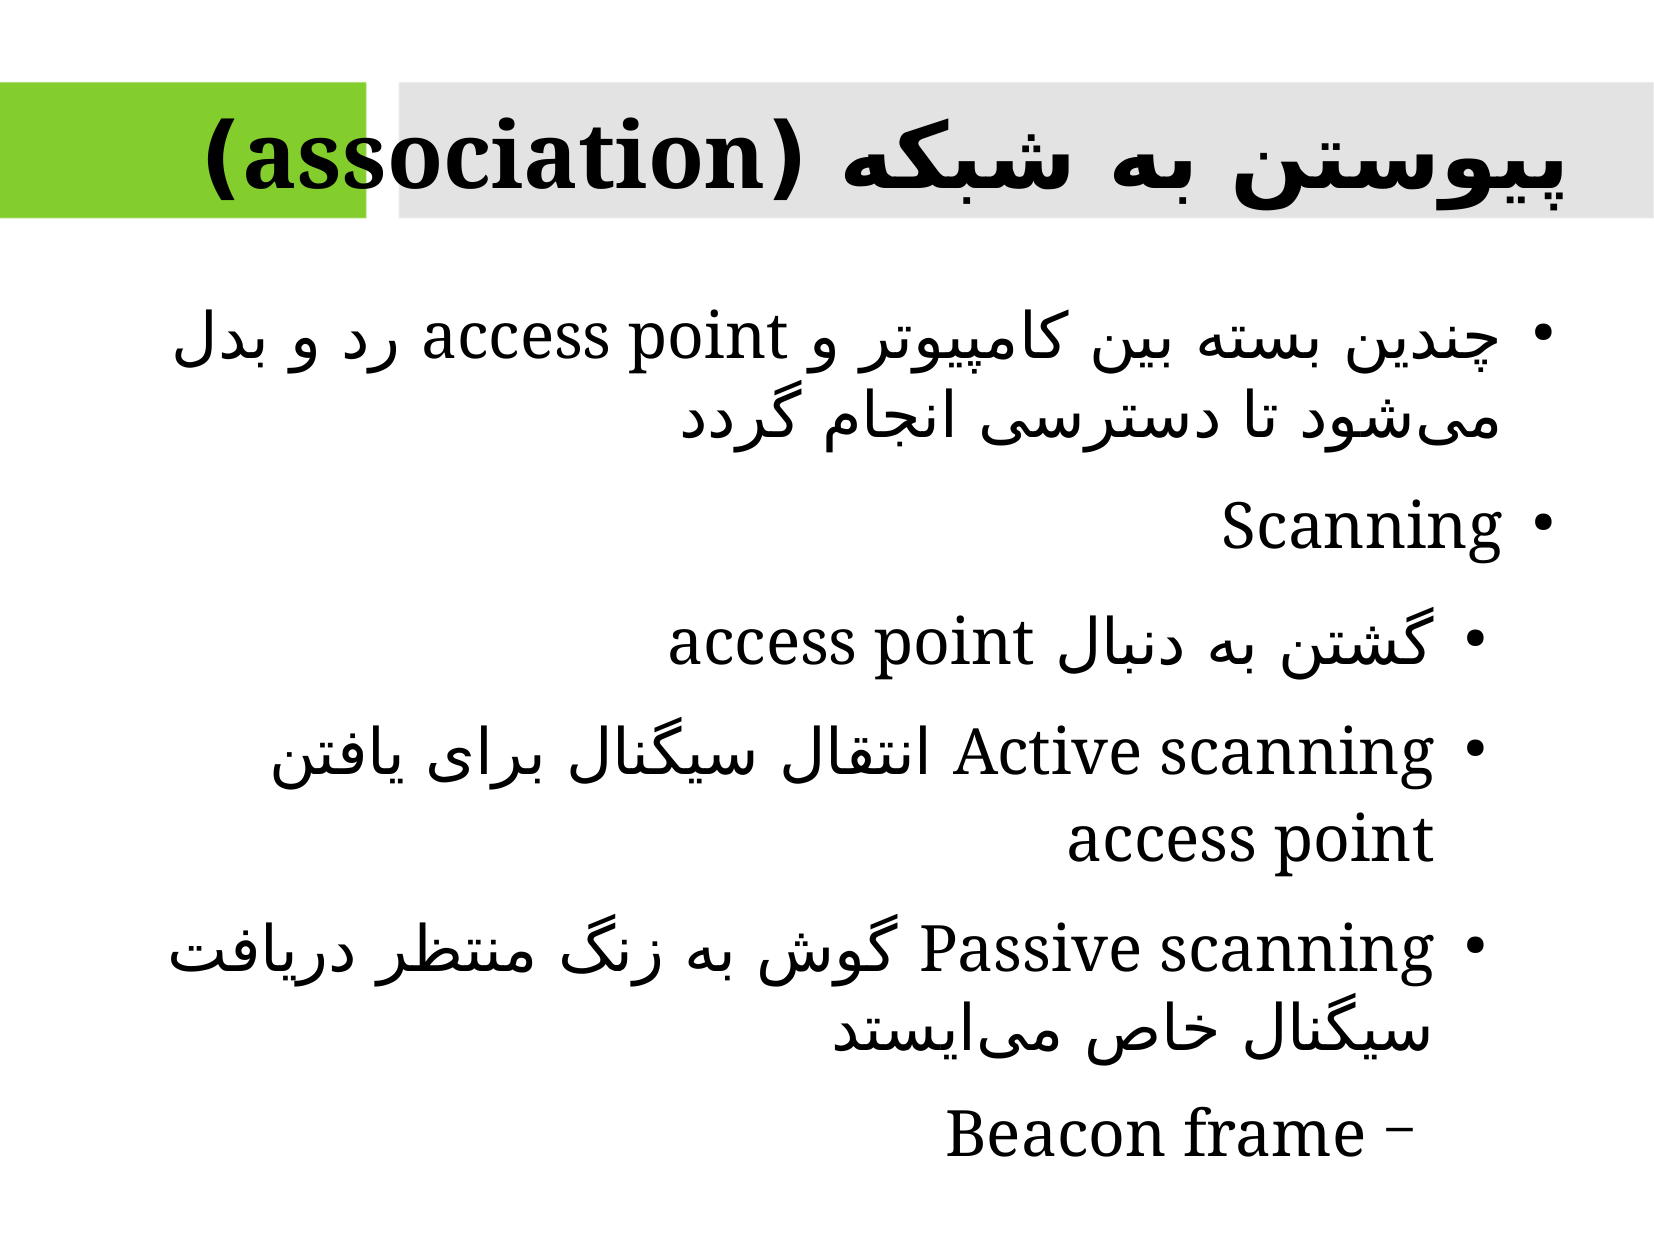

# پیوستن به شبکه (association)
چندین بسته بین کامپیوتر و access point رد و بدل می‌شود تا دسترسی انجام گردد
Scanning
گشتن به دنبال access point
Active scanning انتقال سیگنال برای یافتن access point
Passive scanning گوش به زنگ منتظر دریافت سیگنال خاص می‌ایستد
Beacon frame